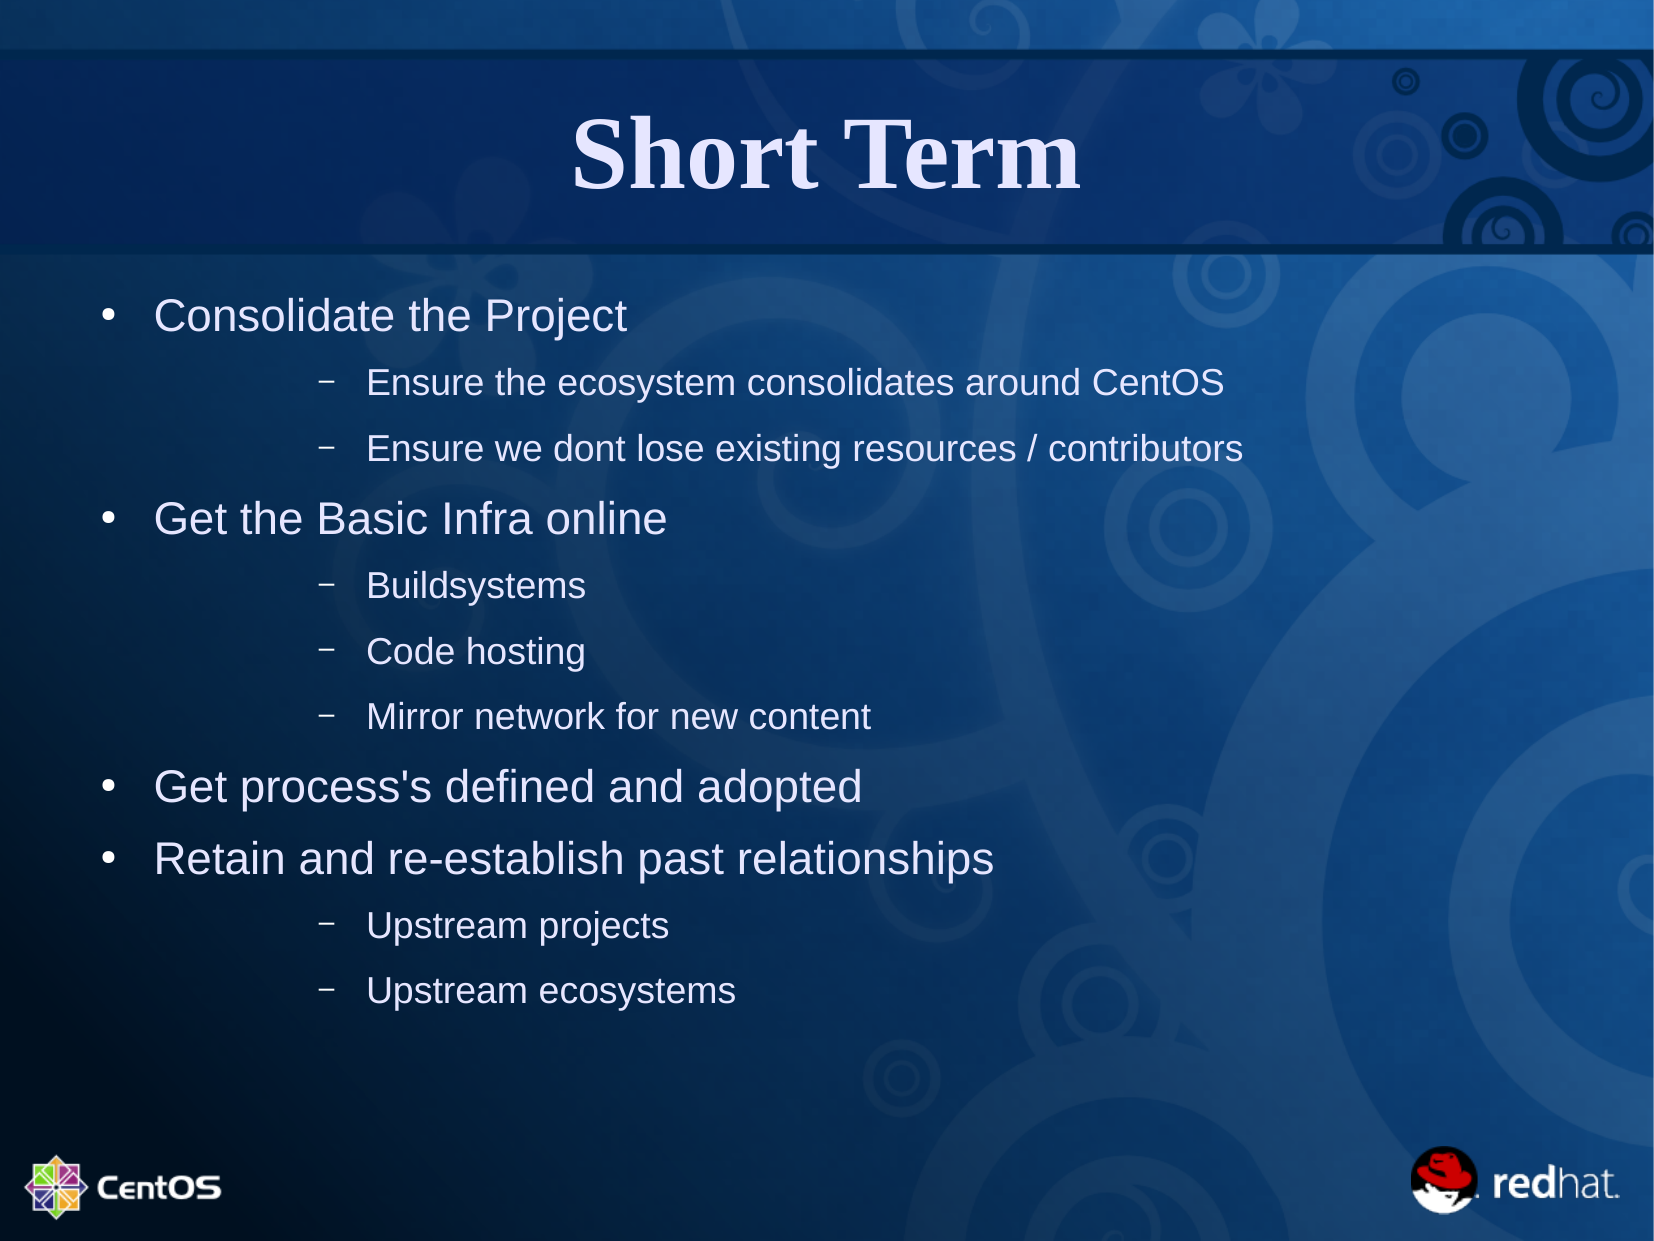

# Short Term
Consolidate the Project
Ensure the ecosystem consolidates around CentOS
Ensure we dont lose existing resources / contributors
Get the Basic Infra online
Buildsystems
Code hosting
Mirror network for new content
Get process's defined and adopted
Retain and re-establish past relationships
Upstream projects
Upstream ecosystems